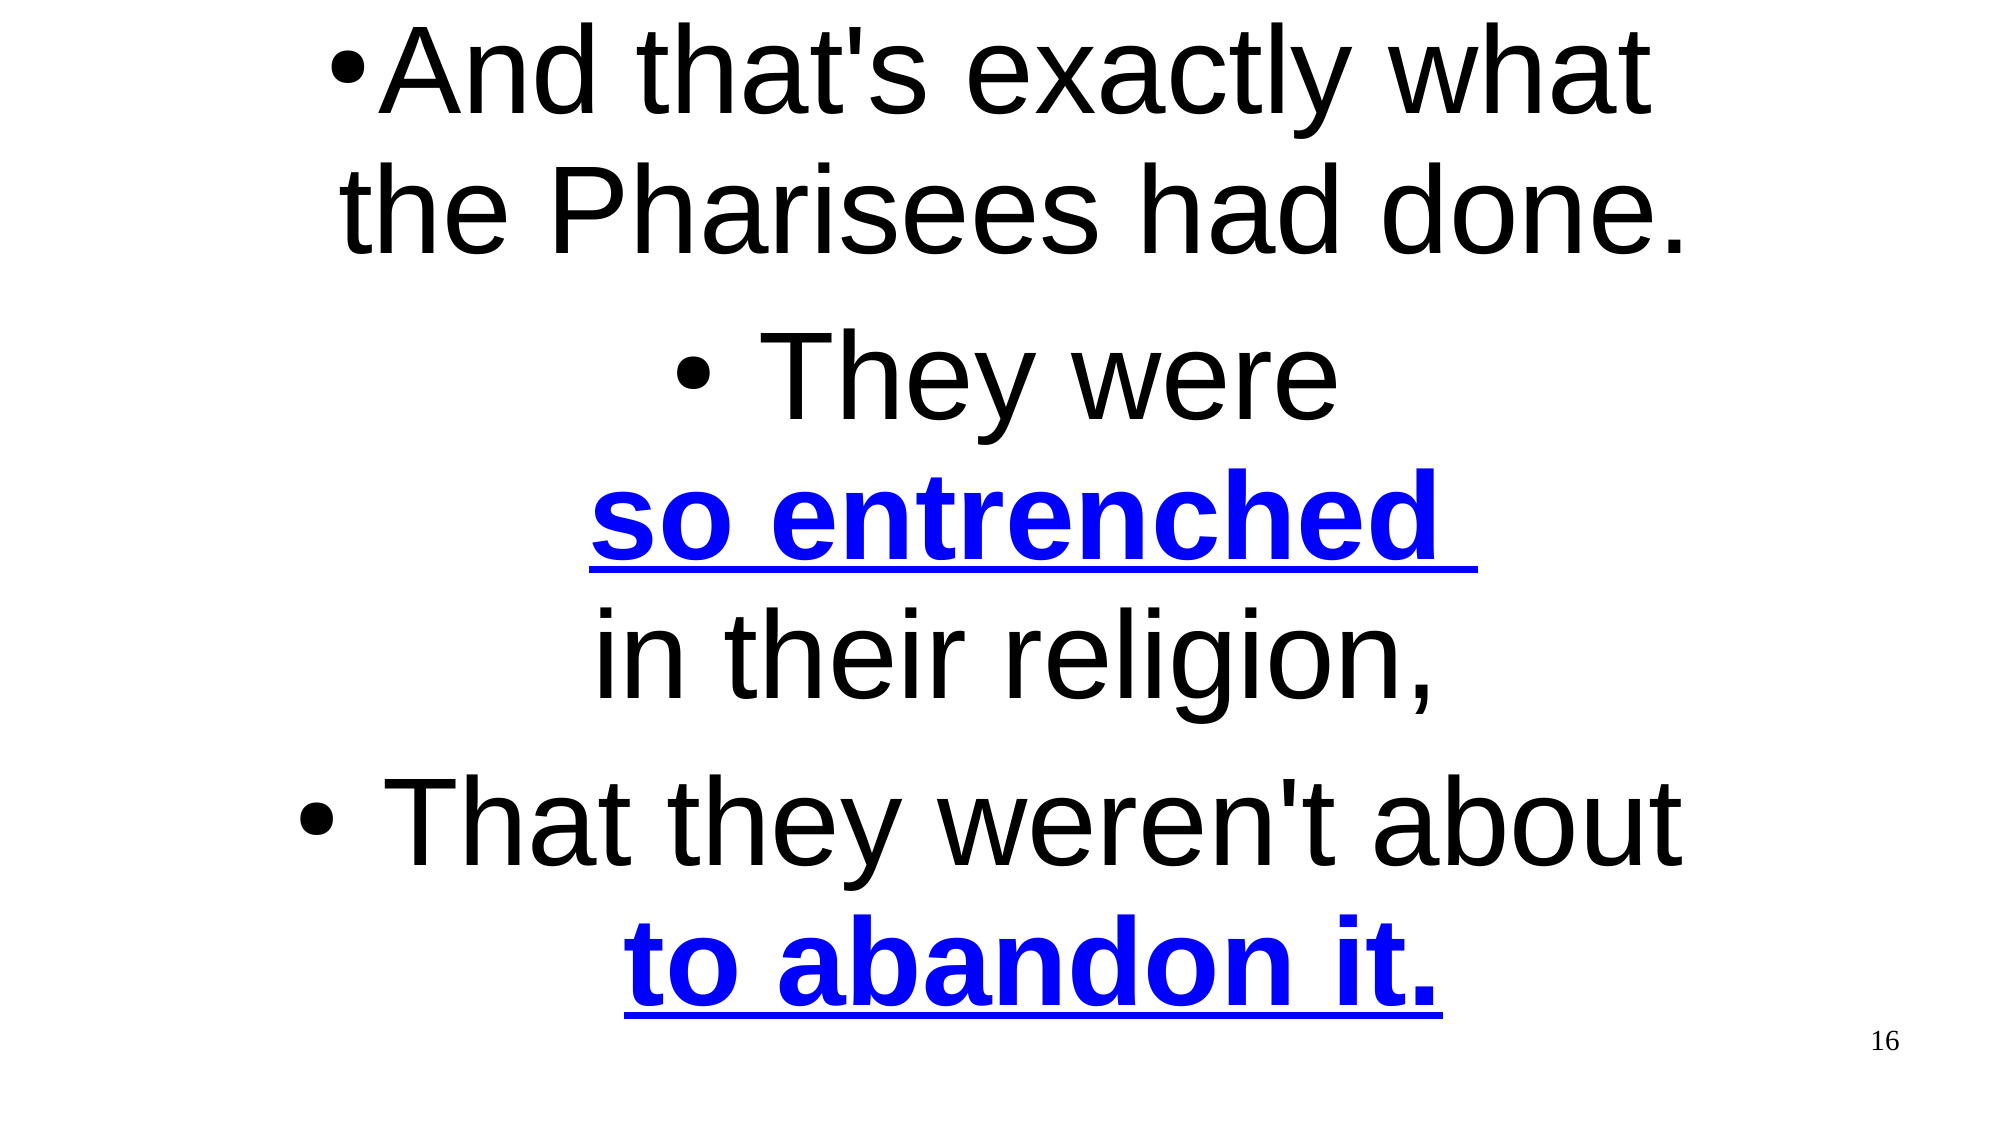

# And that's exactly what the Pharisees had done.
 They were
so entrenched
in their religion,
 That they weren't about
to abandon it.
16